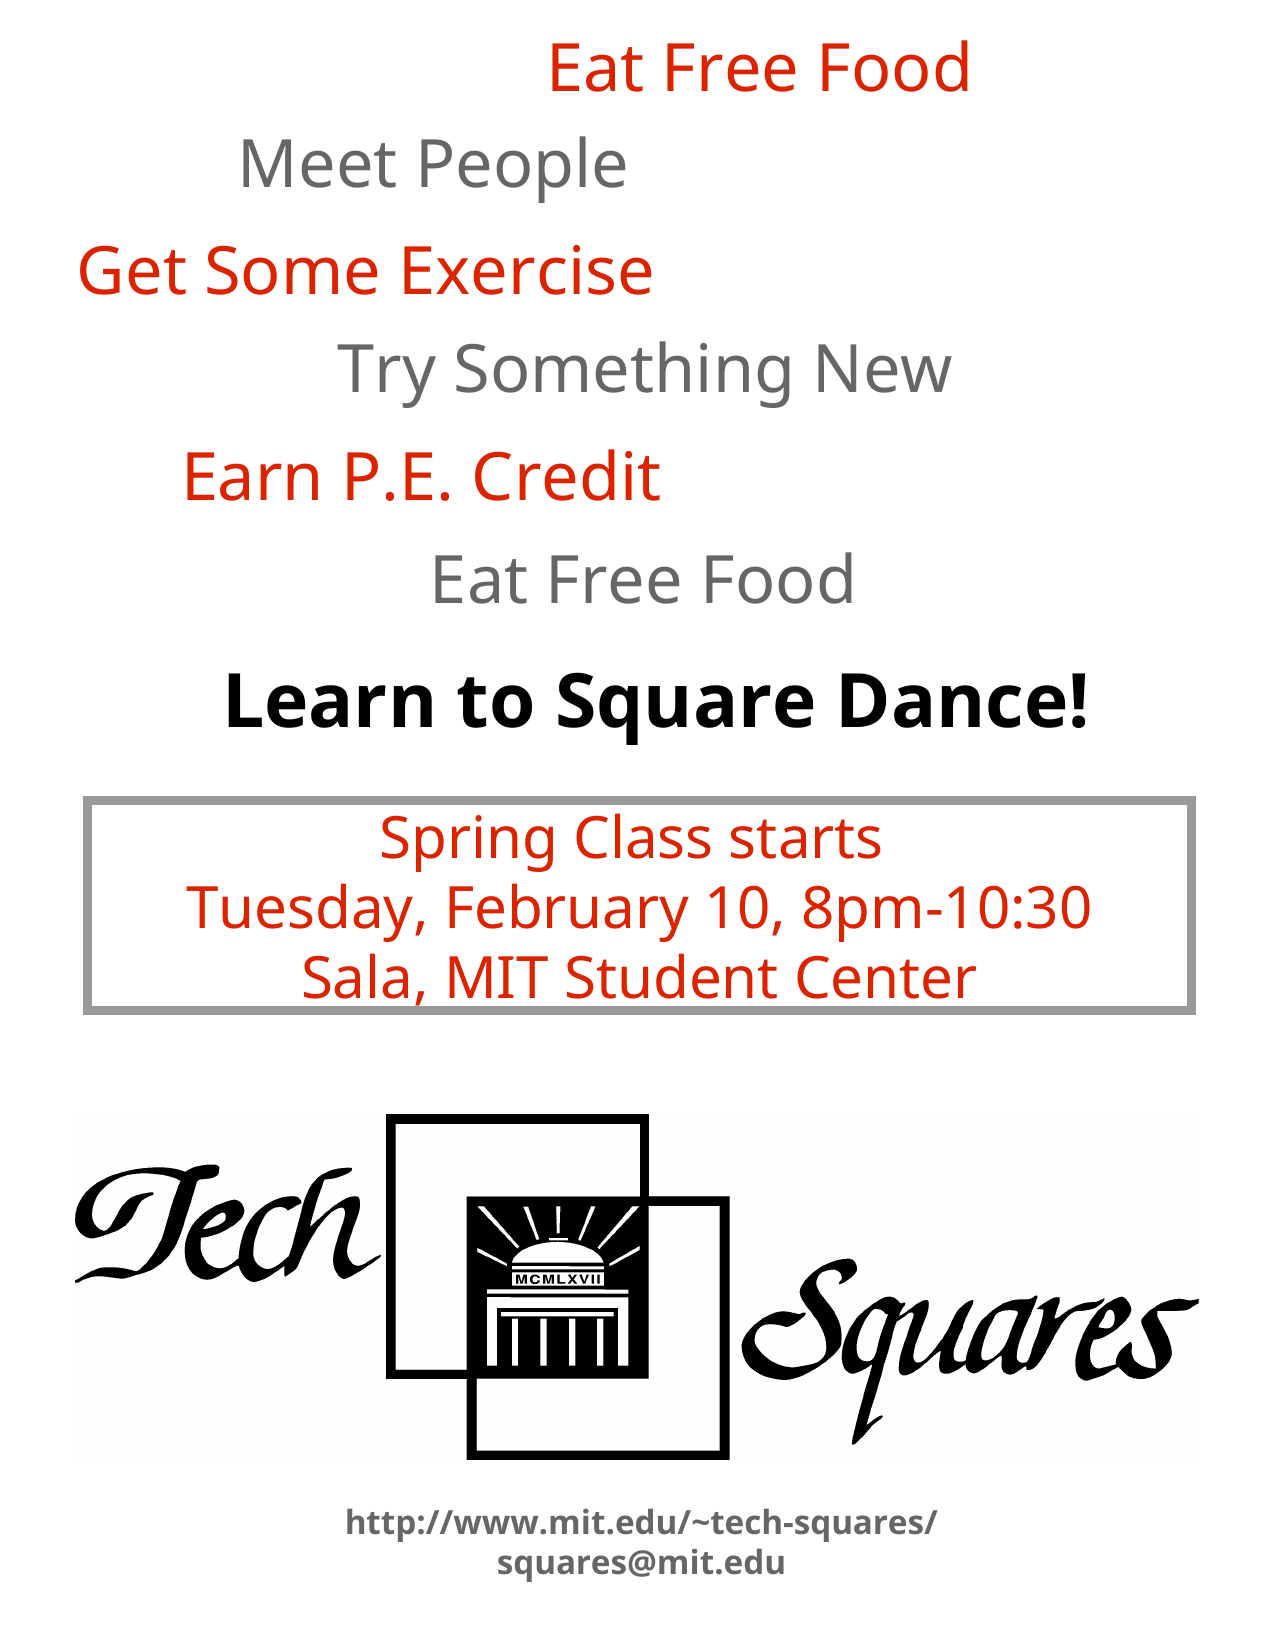

Eat Free Food
Meet People
Get Some Exercise
Try Something New
Earn P.E. Credit
Eat Free Food
Learn to Square Dance!
Spring Class starts
Tuesday, February 10, 8pm-10:30
Sala, MIT Student Center
http://www.mit.edu/~tech-squares/
squares@mit.edu